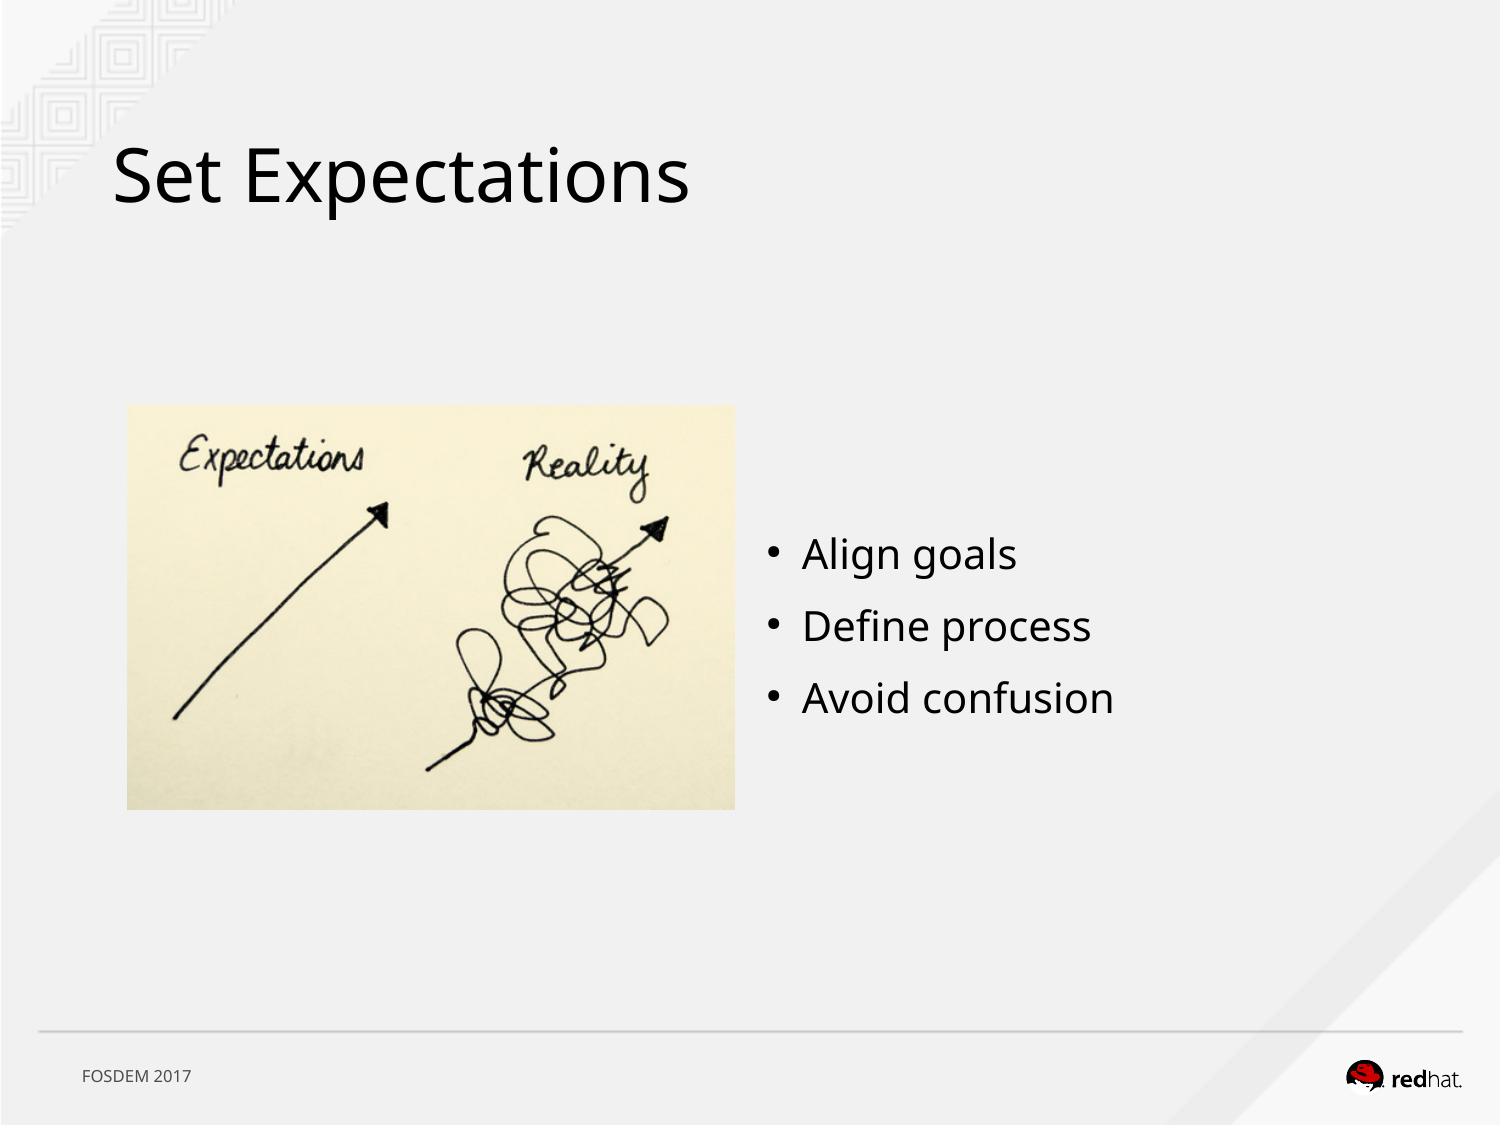

# Set Expectations
Align goals
Define process
Avoid confusion
FOSDEM 2017